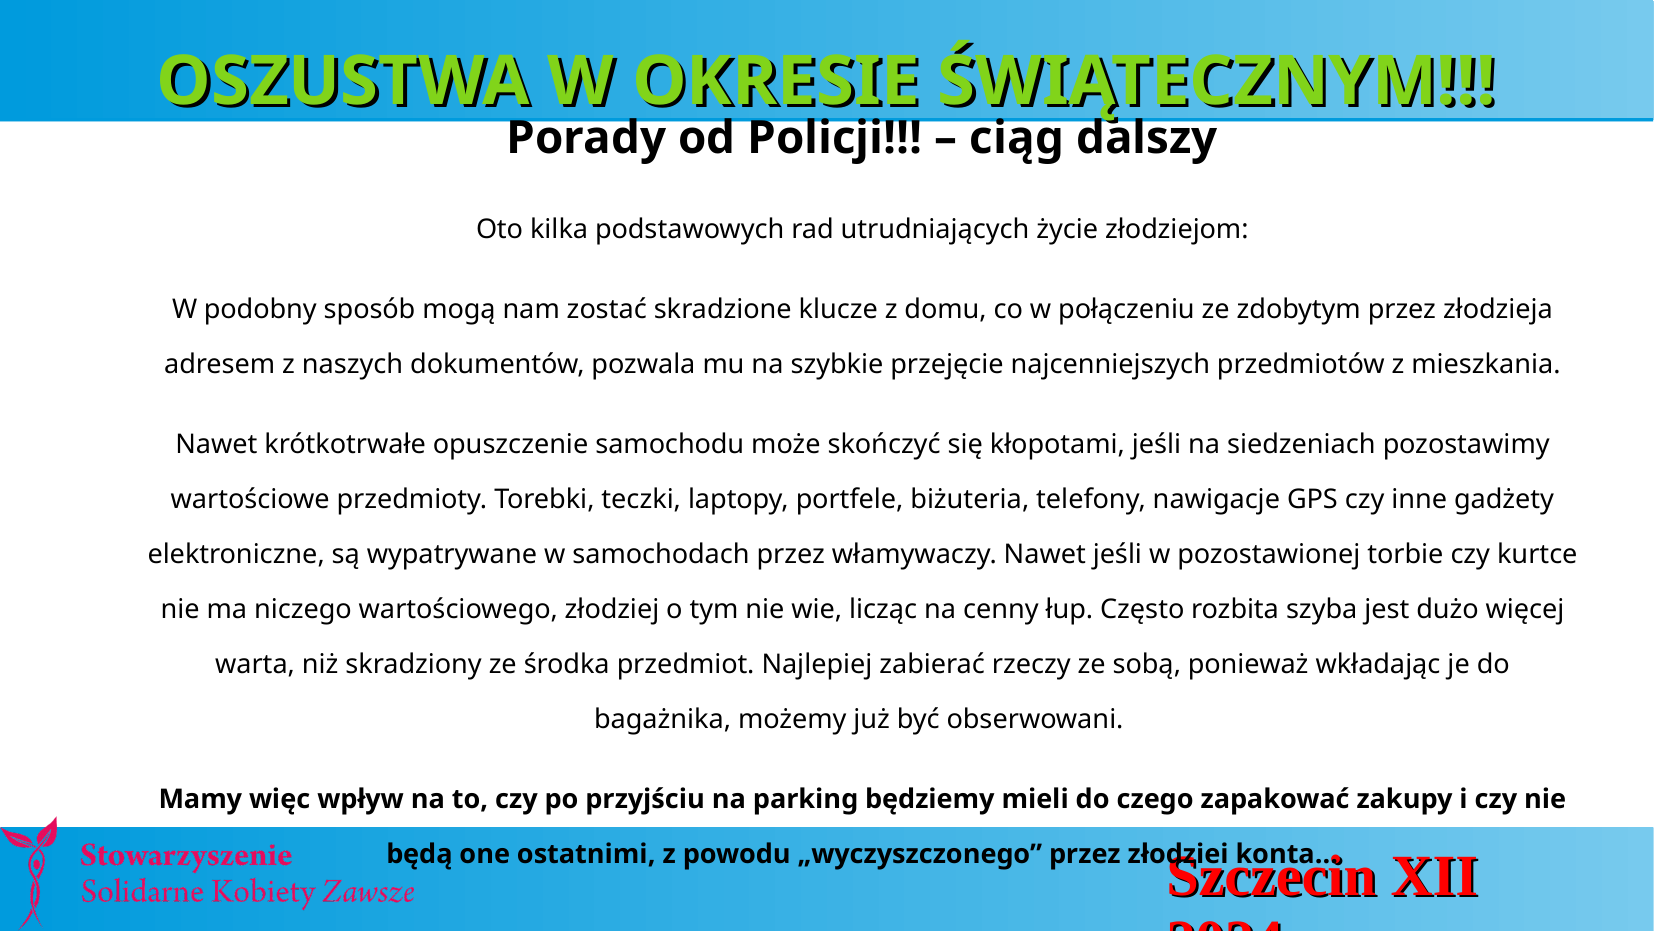

# OSZUSTWA W OKRESIE ŚWIĄTECZNYM!!!
Porady od Policji!!! – ciąg dalszy
Oto kilka podstawowych rad utrudniających życie złodziejom:
W podobny sposób mogą nam zostać skradzione klucze z domu, co w połączeniu ze zdobytym przez złodzieja adresem z naszych dokumentów, pozwala mu na szybkie przejęcie najcenniejszych przedmiotów z mieszkania.
Nawet krótkotrwałe opuszczenie samochodu może skończyć się kłopotami, jeśli na siedzeniach pozostawimy wartościowe przedmioty. Torebki, teczki, laptopy, portfele, biżuteria, telefony, nawigacje GPS czy inne gadżety elektroniczne, są wypatrywane w samochodach przez włamywaczy. Nawet jeśli w pozostawionej torbie czy kurtce nie ma niczego wartościowego, złodziej o tym nie wie, licząc na cenny łup. Często rozbita szyba jest dużo więcej warta, niż skradziony ze środka przedmiot. Najlepiej zabierać rzeczy ze sobą, ponieważ wkładając je do bagażnika, możemy już być obserwowani.
Mamy więc wpływ na to, czy po przyjściu na parking będziemy mieli do czego zapakować zakupy i czy nie będą one ostatnimi, z powodu „wyczyszczonego” przez złodziei konta...
Szczecin XII 2024
8